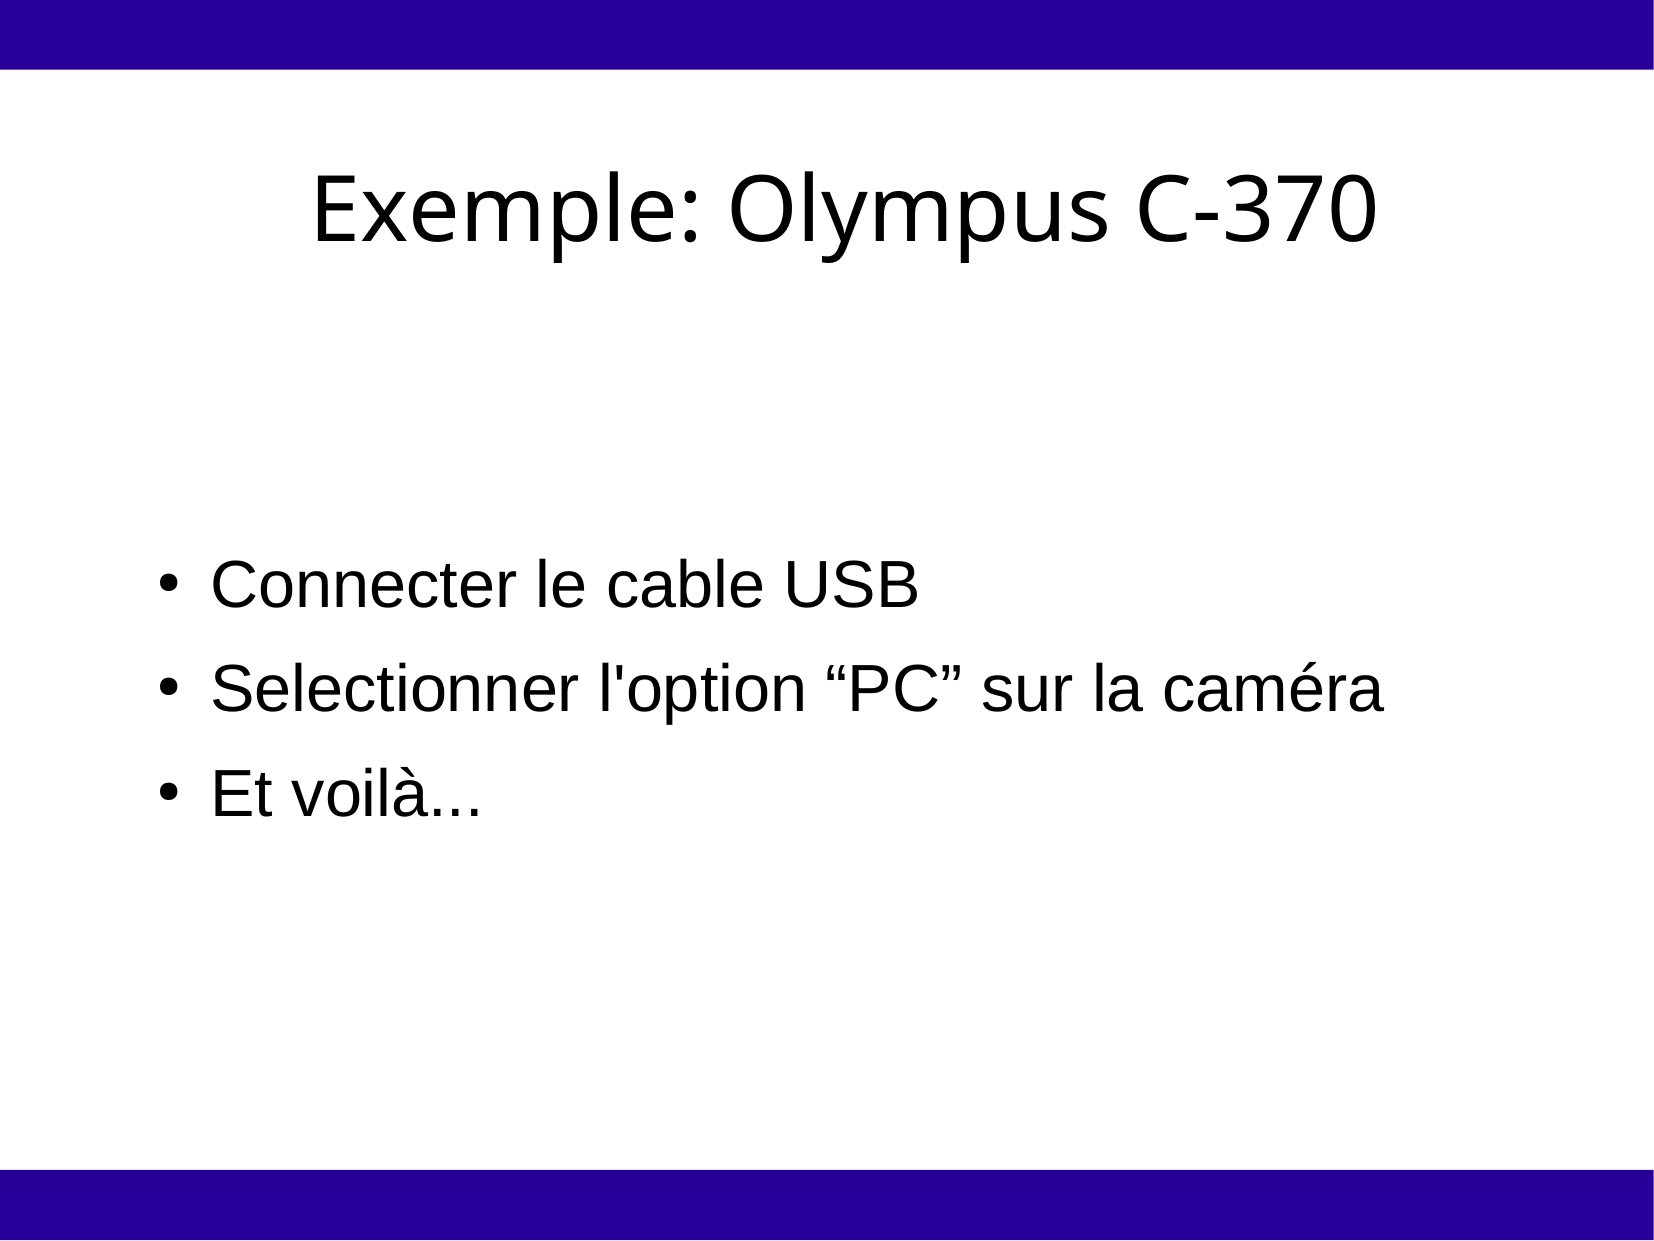

# Exemple: Olympus C-370
Connecter le cable USB
Selectionner l'option “PC” sur la caméra
Et voilà...